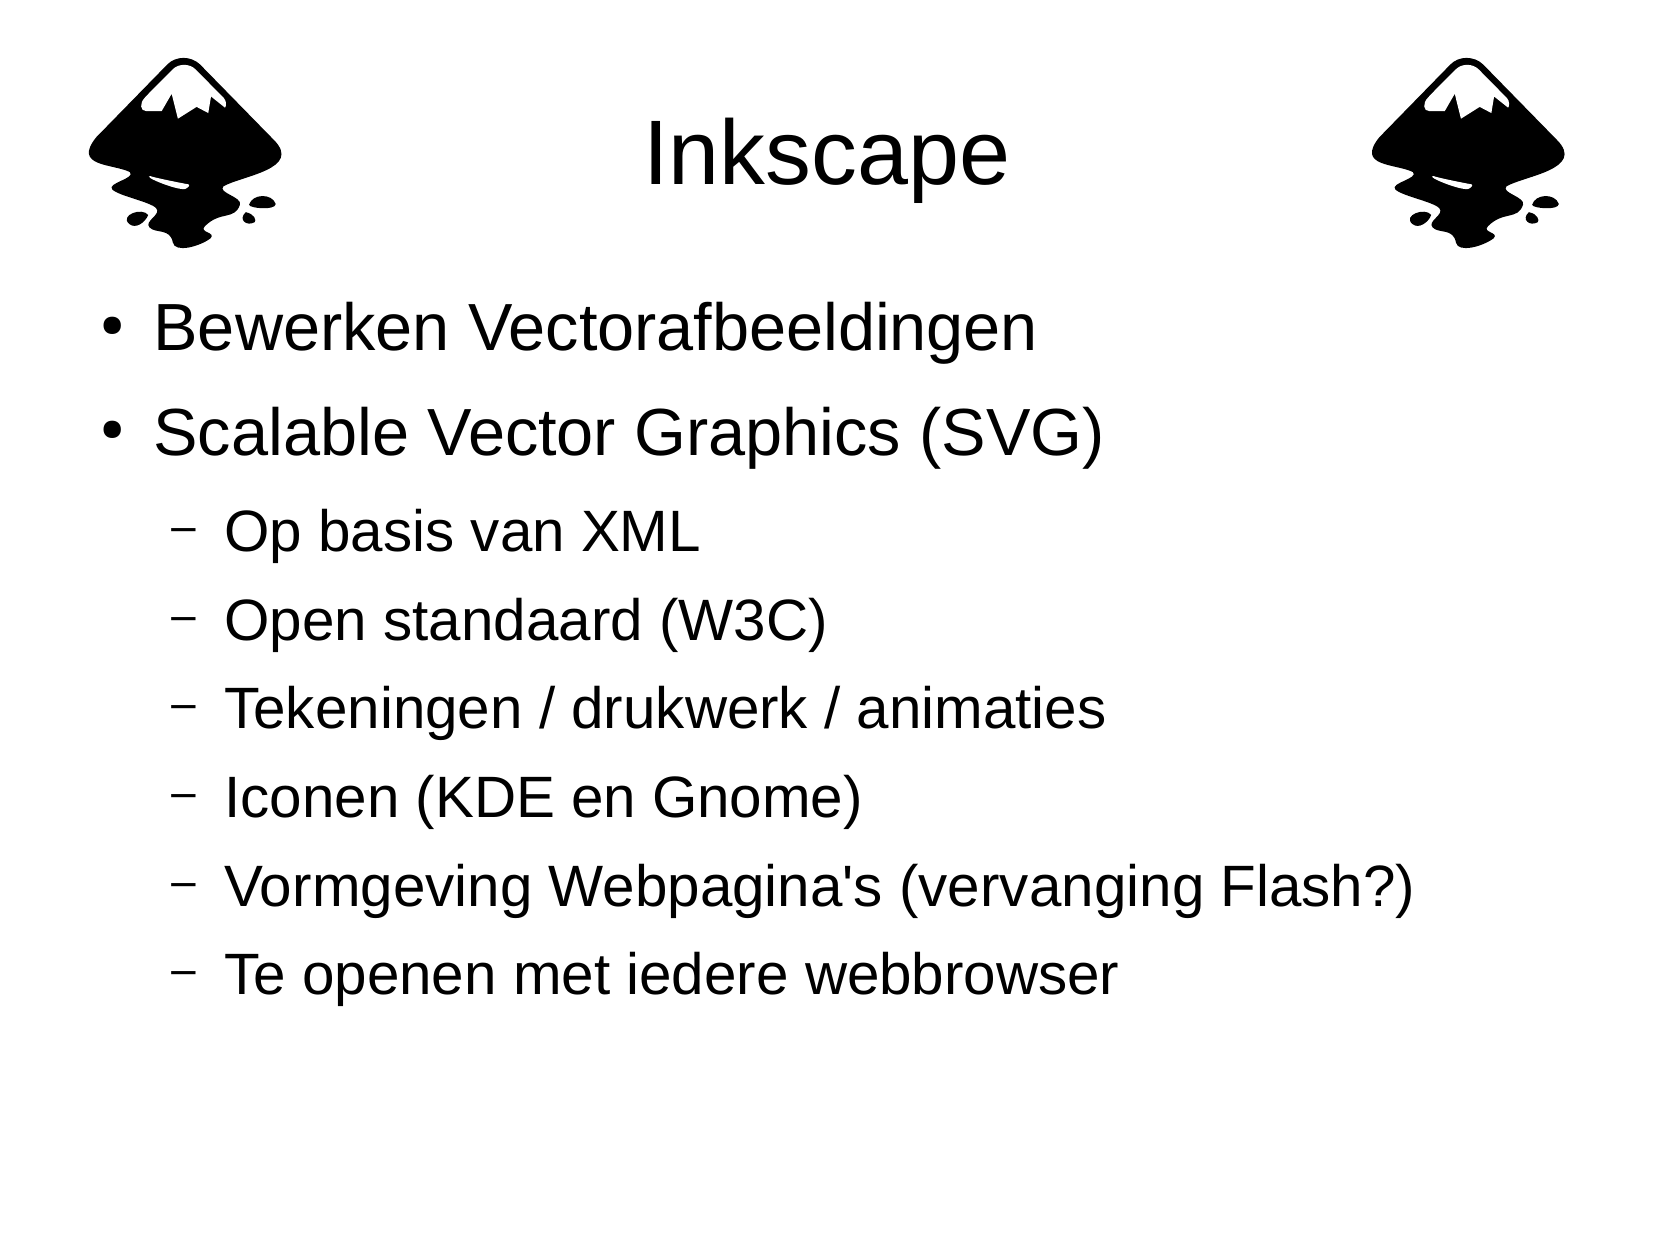

Inkscape
# Bewerken Vectorafbeeldingen
Scalable Vector Graphics (SVG)
Op basis van XML
Open standaard (W3C)
Tekeningen / drukwerk / animaties
Iconen (KDE en Gnome)
Vormgeving Webpagina's (vervanging Flash?)
Te openen met iedere webbrowser